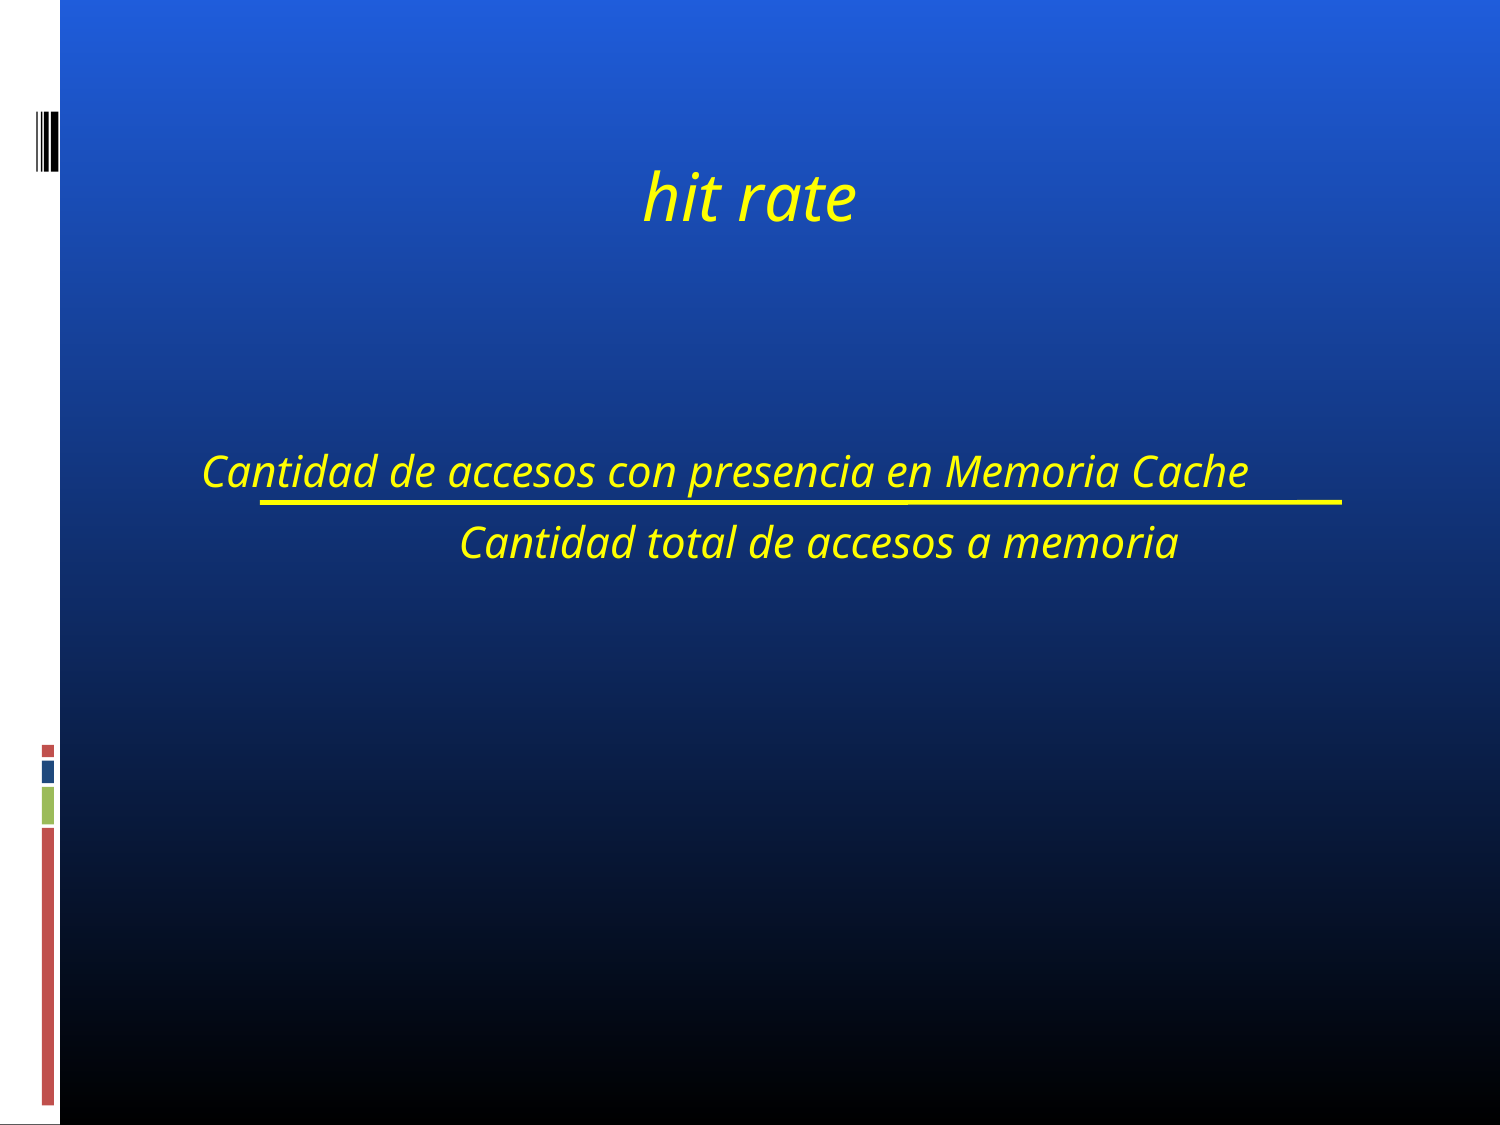

hit rate
Cantidad de accesos con presencia en Memoria Cache
Cantidad total de accesos a memoria